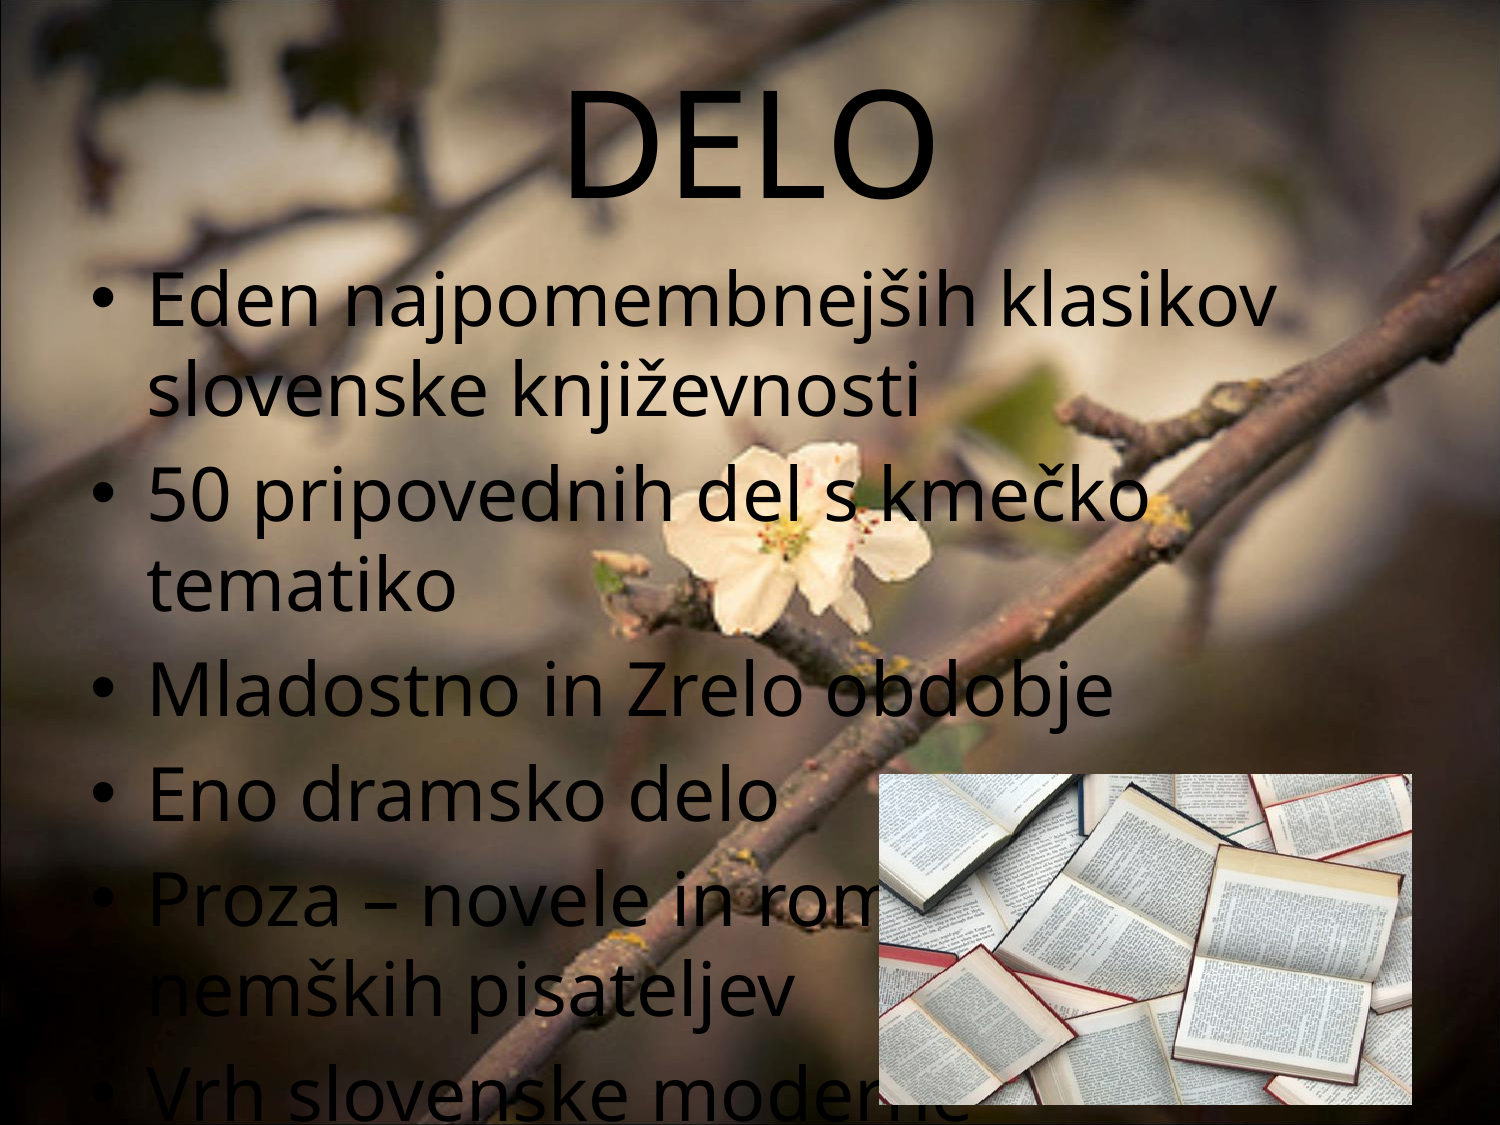

# DELO
Eden najpomembnejših klasikov slovenske književnosti
50 pripovednih del s kmečko tematiko
Mladostno in Zrelo obdobje
Eno dramsko delo
Proza – novele in romani po zgledu nemških pisateljev
Vrh slovenske moderne